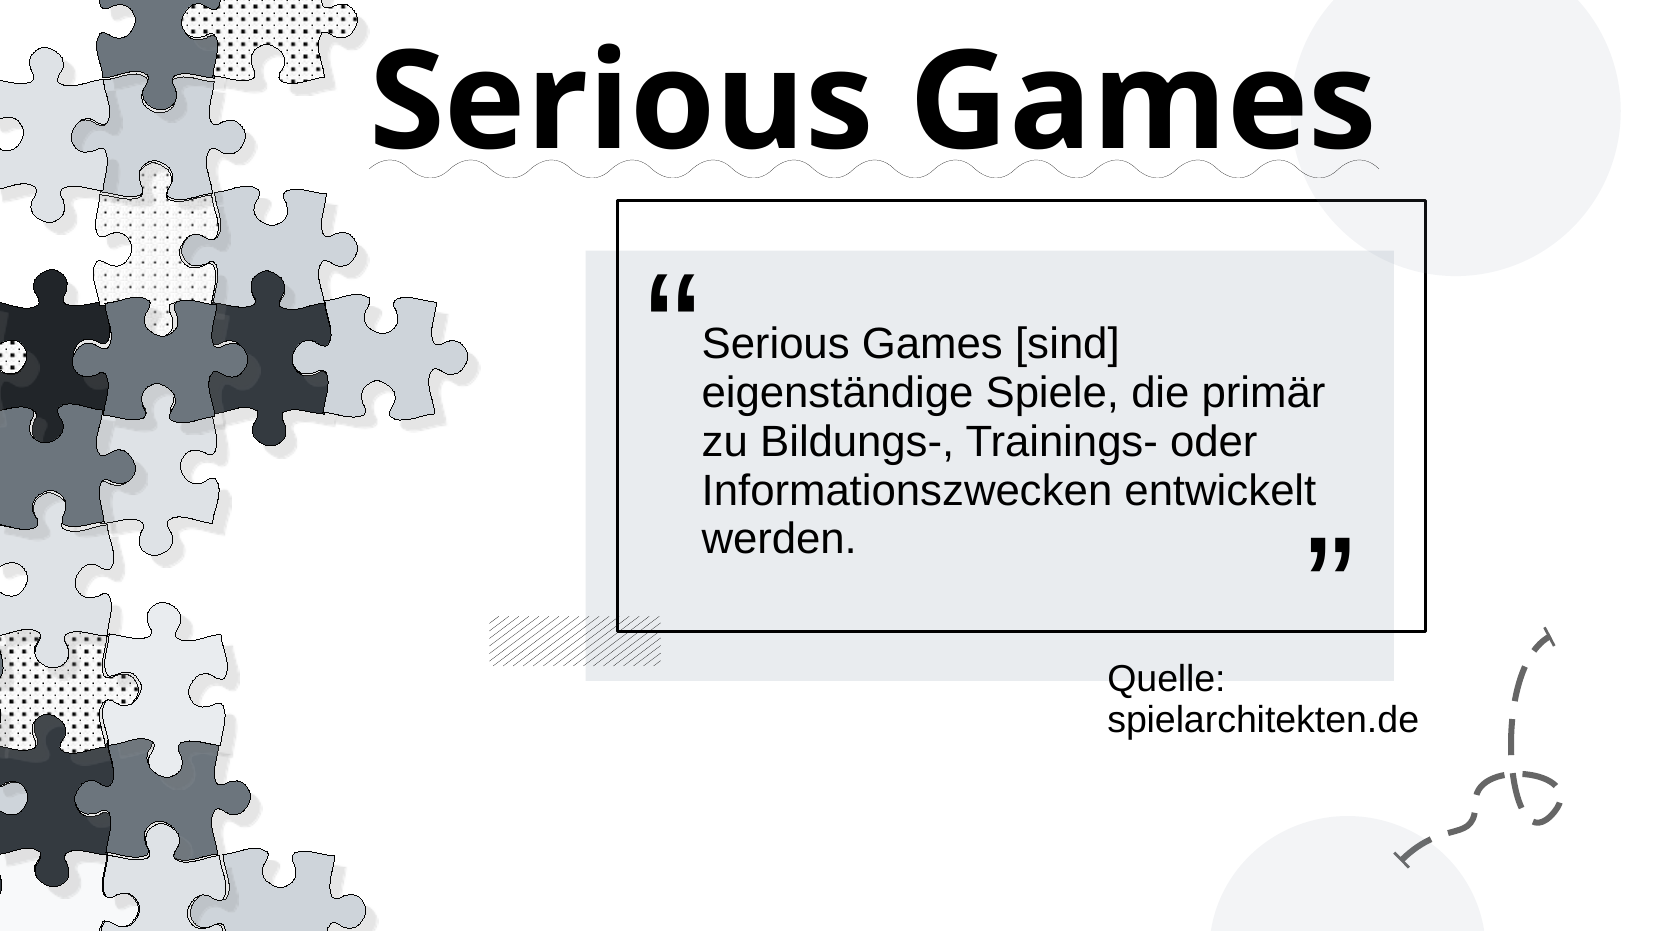

Serious Games
Serious Games [sind] eigenständige Spiele, die primär zu Bildungs-, Trainings- oder Informationszwecken entwickelt werden.
Quelle: spielarchitekten.de